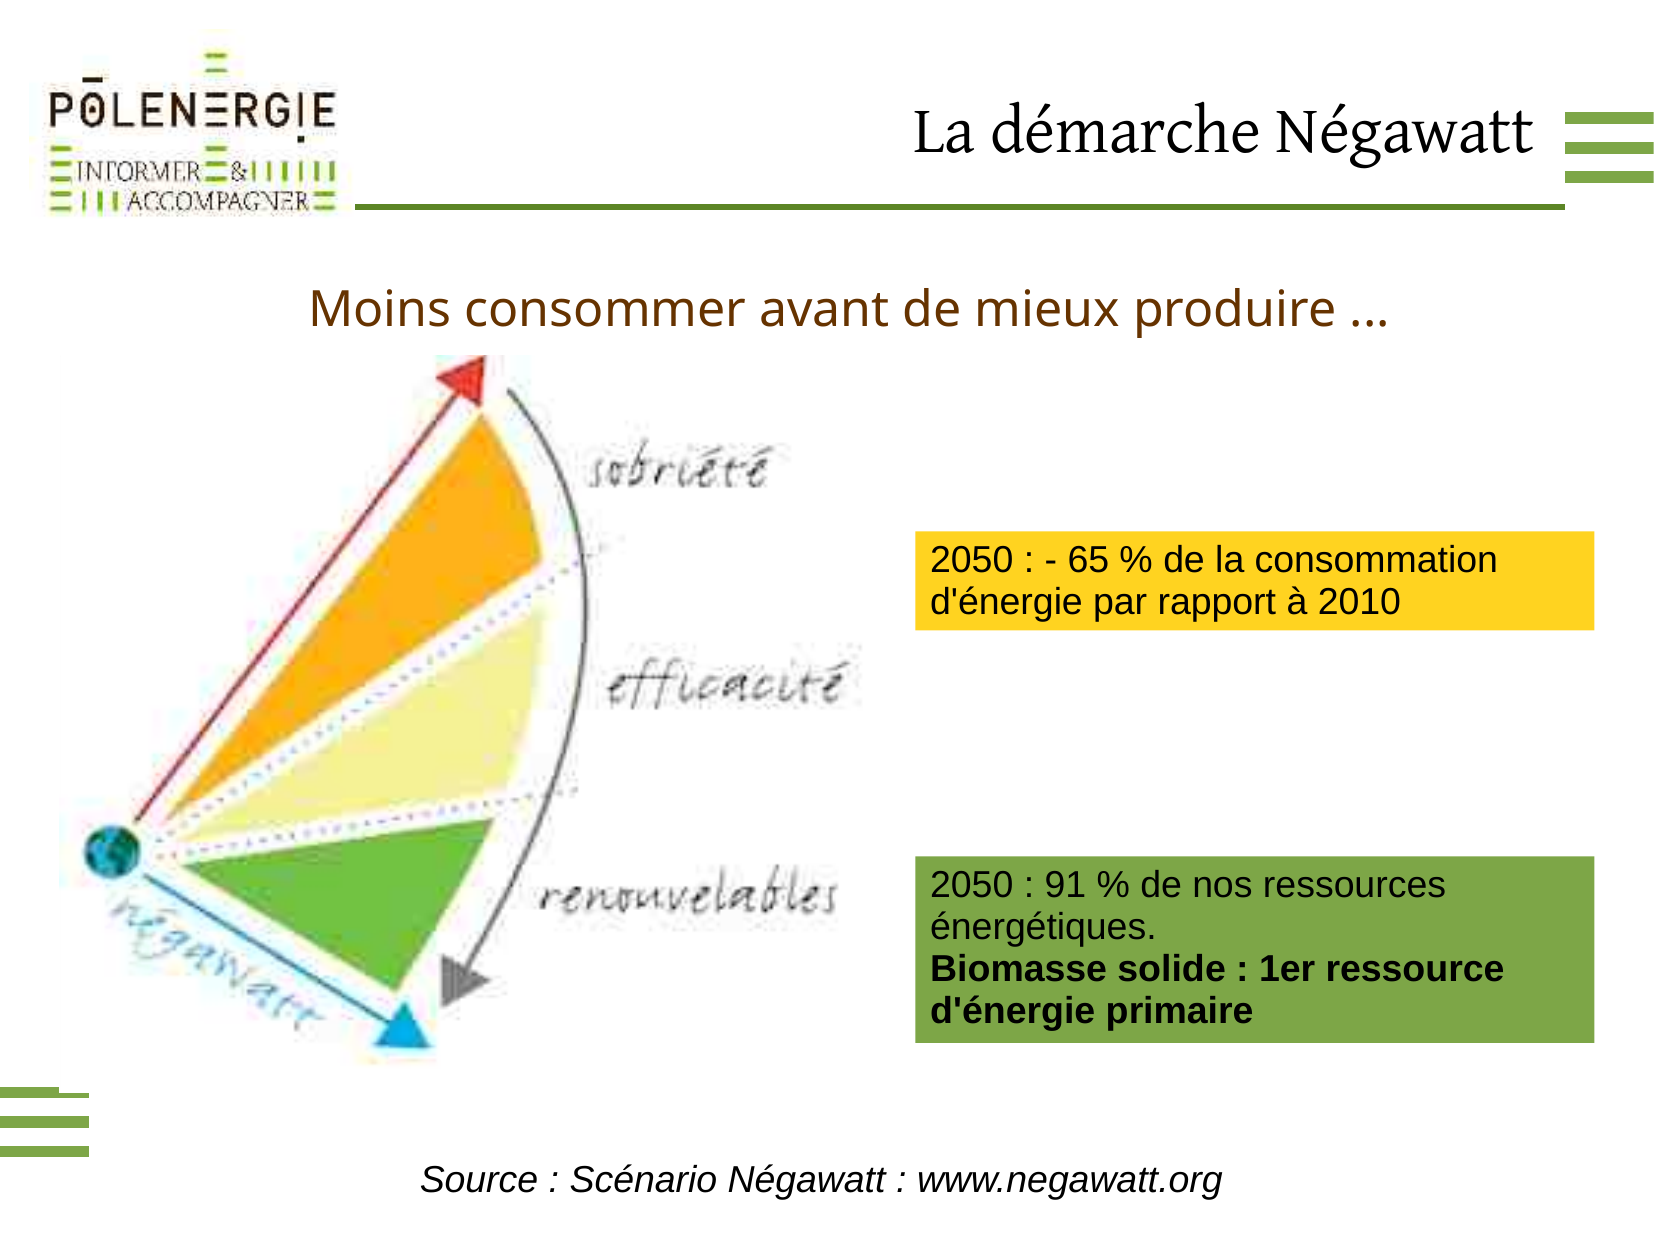

# La démarche Négawatt
Moins consommer avant de mieux produire ...
2050 : - 65 % de la consommation d'énergie par rapport à 2010
2050 : 91 % de nos ressources énergétiques.
Biomasse solide : 1er ressource d'énergie primaire
Source : Scénario Négawatt : www.negawatt.org